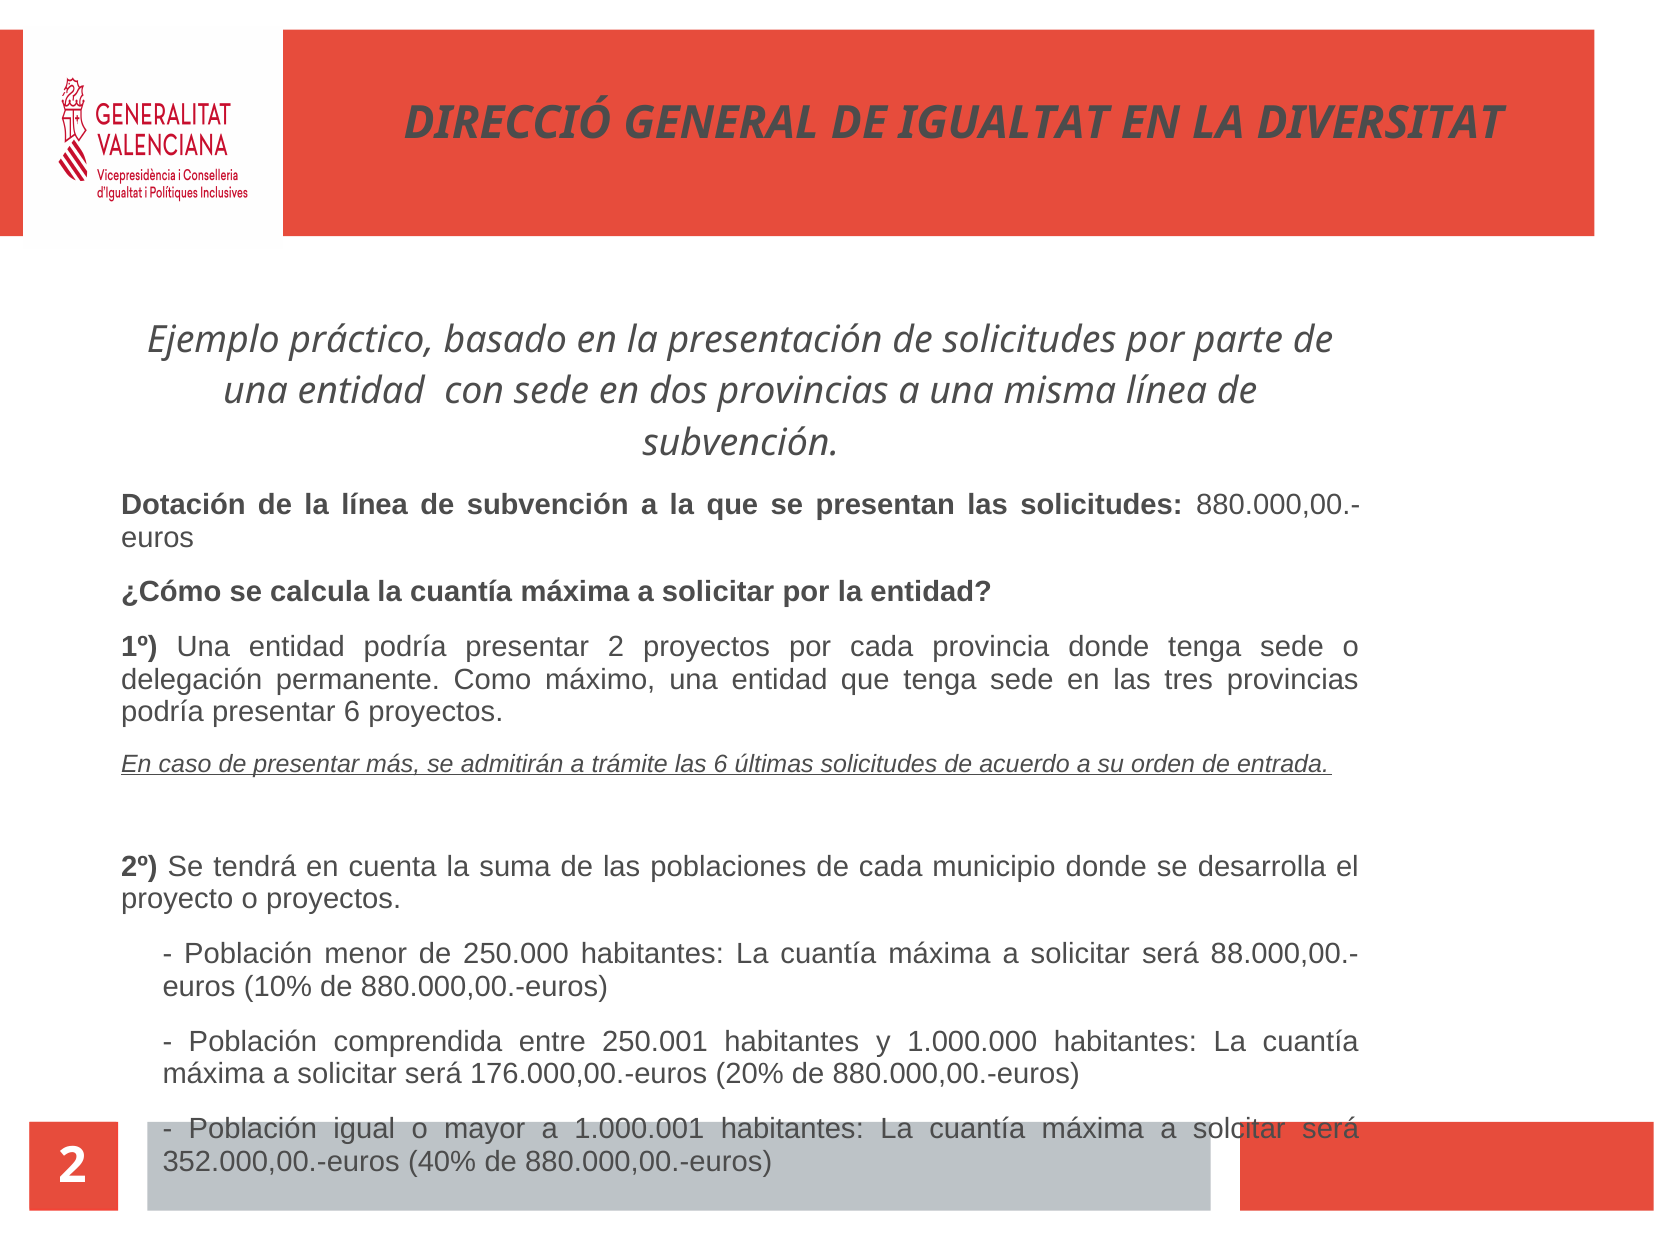

DIRECCIÓ GENERAL DE IGUALTAT EN LA DIVERSITAT
| Ejemplo práctico, basado en la presentación de solicitudes por parte de una entidad con sede en dos provincias a una misma línea de subvención. Dotación de la línea de subvención a la que se presentan las solicitudes: 880.000,00.-euros ¿Cómo se calcula la cuantía máxima a solicitar por la entidad? 1º) Una entidad podría presentar 2 proyectos por cada provincia donde tenga sede o delegación permanente. Como máximo, una entidad que tenga sede en las tres provincias podría presentar 6 proyectos. En caso de presentar más, se admitirán a trámite las 6 últimas solicitudes de acuerdo a su orden de entrada. 2º) Se tendrá en cuenta la suma de las poblaciones de cada municipio donde se desarrolla el proyecto o proyectos. - Población menor de 250.000 habitantes: La cuantía máxima a solicitar será 88.000,00.-euros (10% de 880.000,00.-euros) - Población comprendida entre 250.001 habitantes y 1.000.000 habitantes: La cuantía máxima a solicitar será 176.000,00.-euros (20% de 880.000,00.-euros) - Población igual o mayor a 1.000.001 habitantes: La cuantía máxima a solcitar será 352.000,00.-euros (40% de 880.000,00.-euros) | |
| --- | --- |